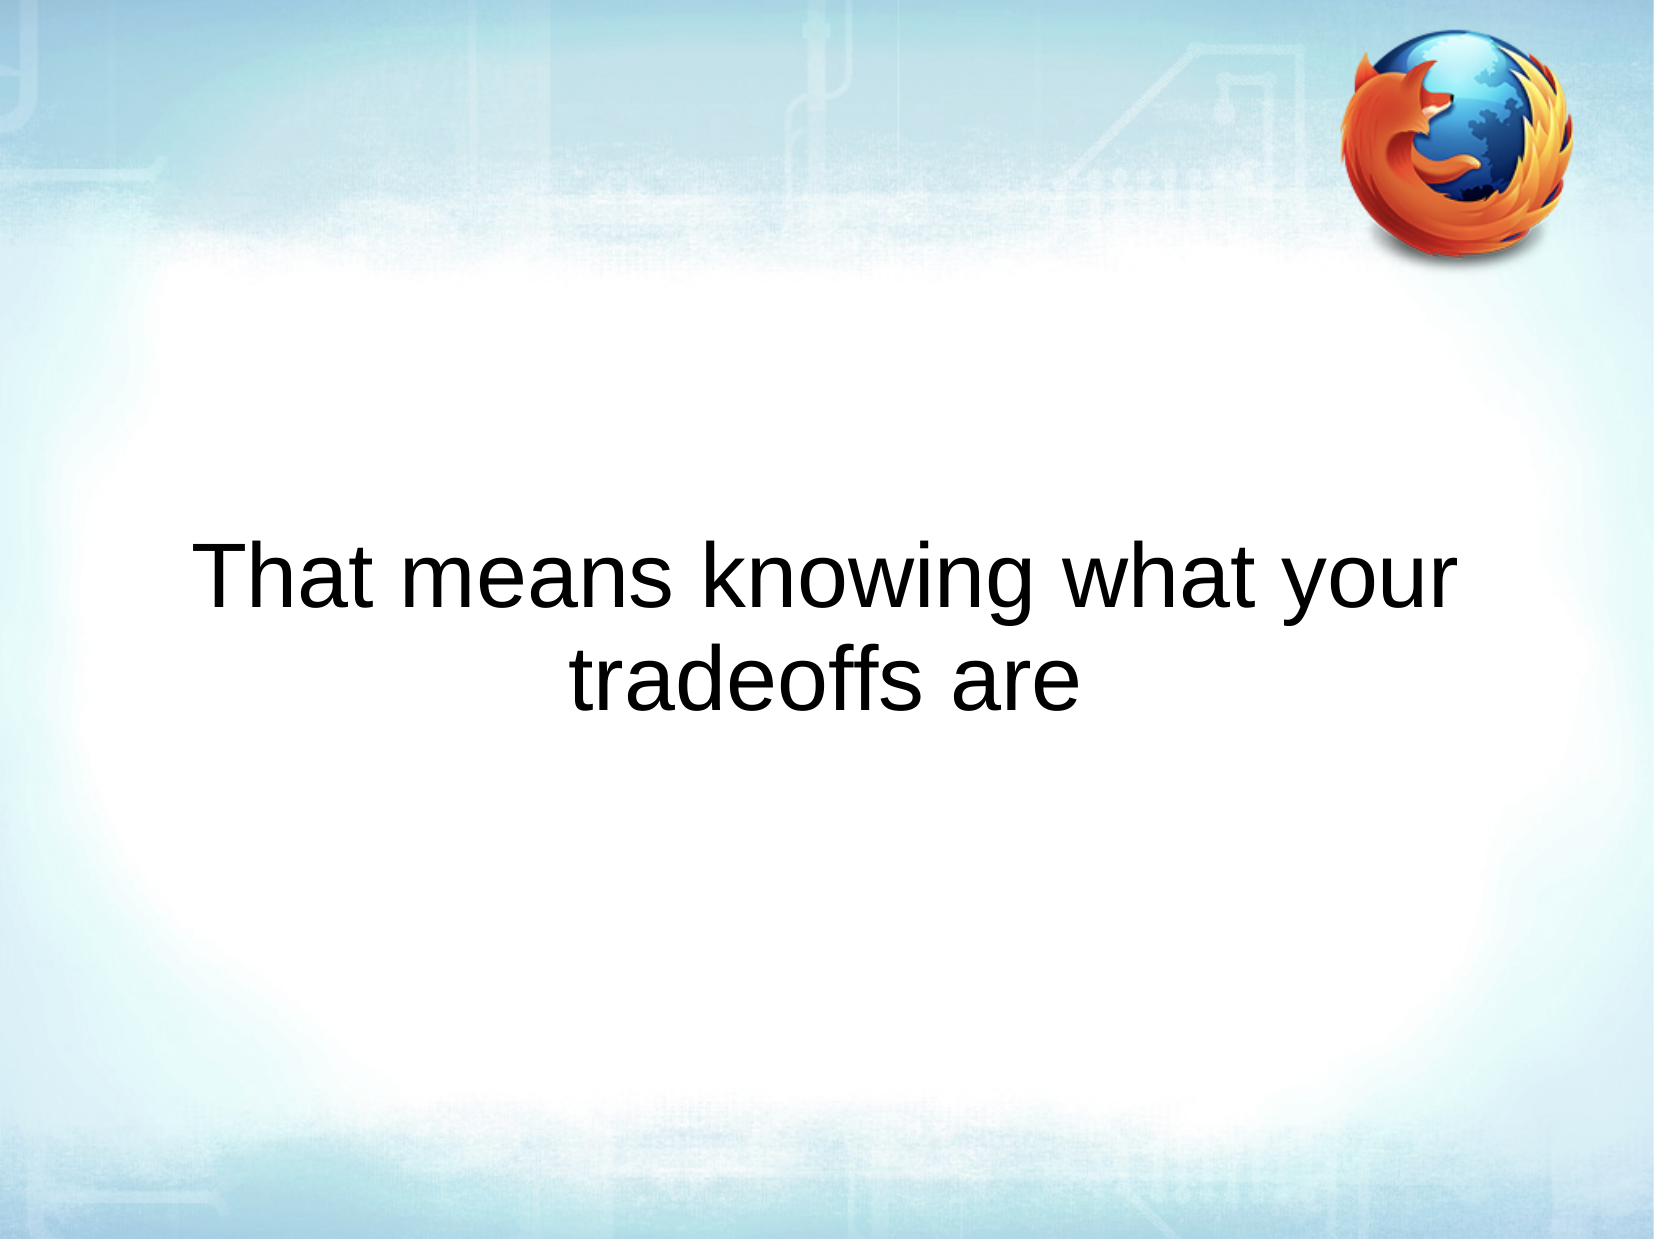

# That means knowing what your tradeoffs are